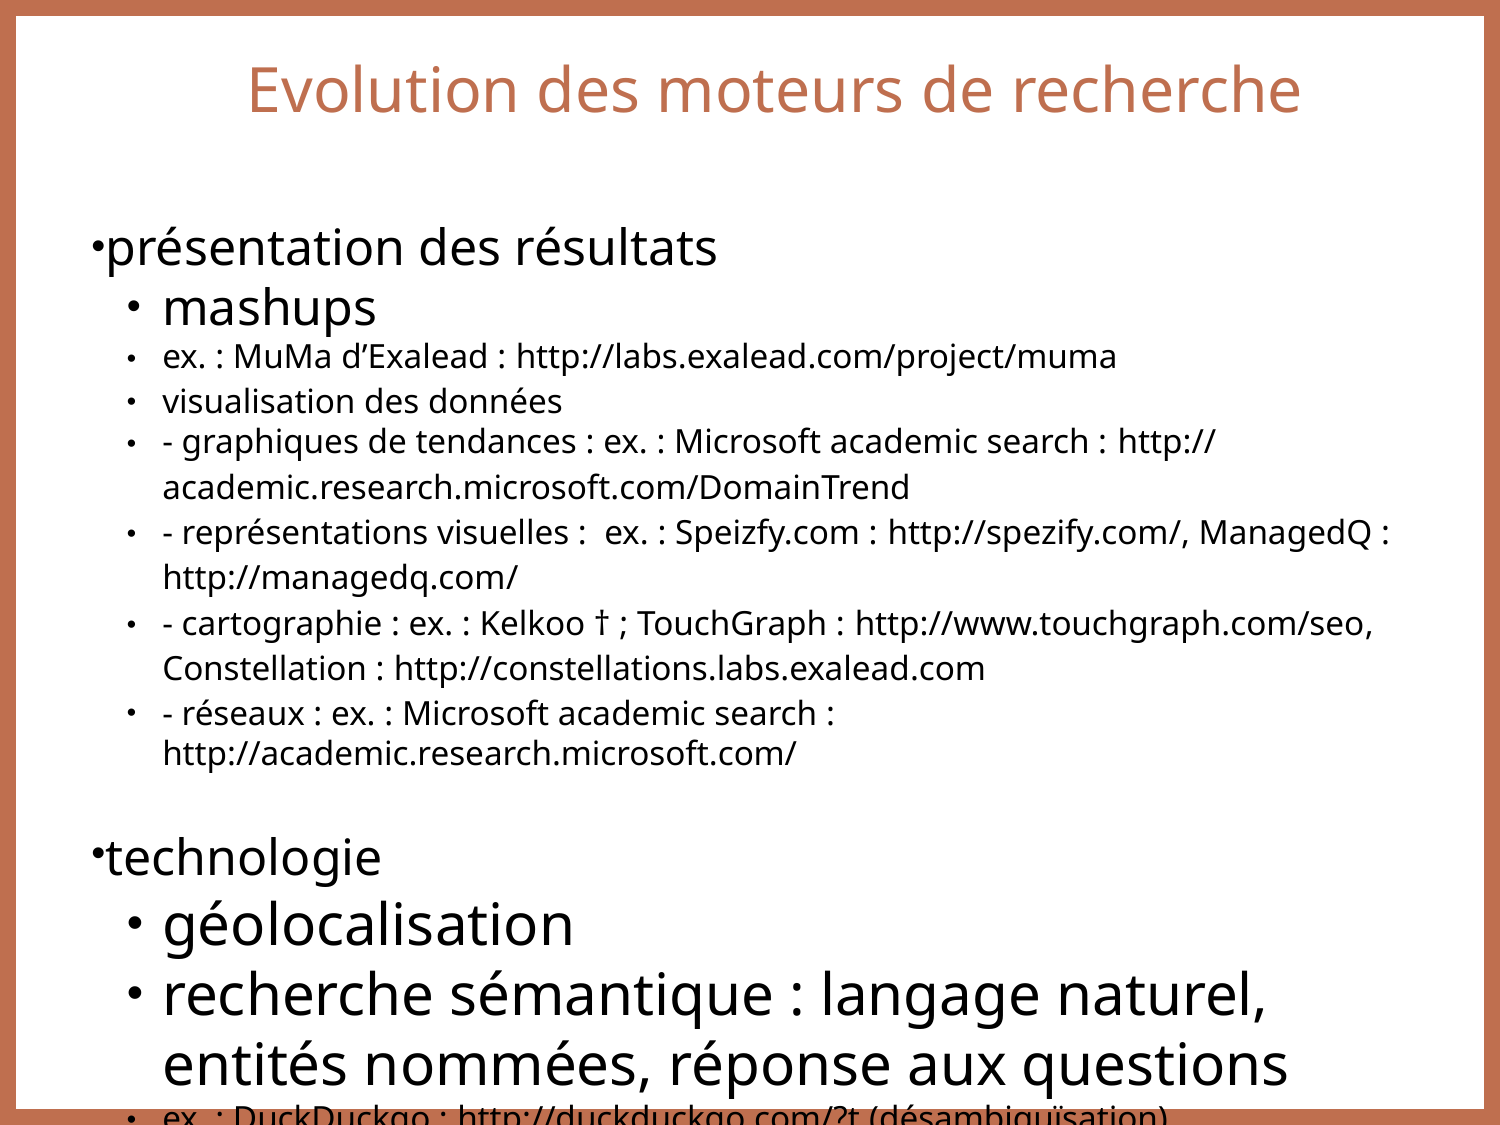

Evolution des moteurs de recherche
présentation des résultats
mashups
ex. : MuMa d’Exalead : http://labs.exalead.com/project/muma
visualisation des données
- graphiques de tendances : ex. : Microsoft academic search : http://academic.research.microsoft.com/DomainTrend
- représentations visuelles : ex. : Speizfy.com : http://spezify.com/, ManagedQ : http://managedq.com/
- cartographie : ex. : Kelkoo † ; TouchGraph : http://www.touchgraph.com/seo, 	Constellation : http://constellations.labs.exalead.com
- réseaux : ex. : Microsoft academic search : http://academic.research.microsoft.com/
technologie
géolocalisation
recherche sémantique : langage naturel, entités nommées, réponse aux questions
ex. : DuckDuckgo : http://duckduckgo.com/?t (désambiguïsation)
ex. : WolframAlpha :http://www.wolframAlpha.com
ex. : évolution de Google annoncée (Knowledge Graph)